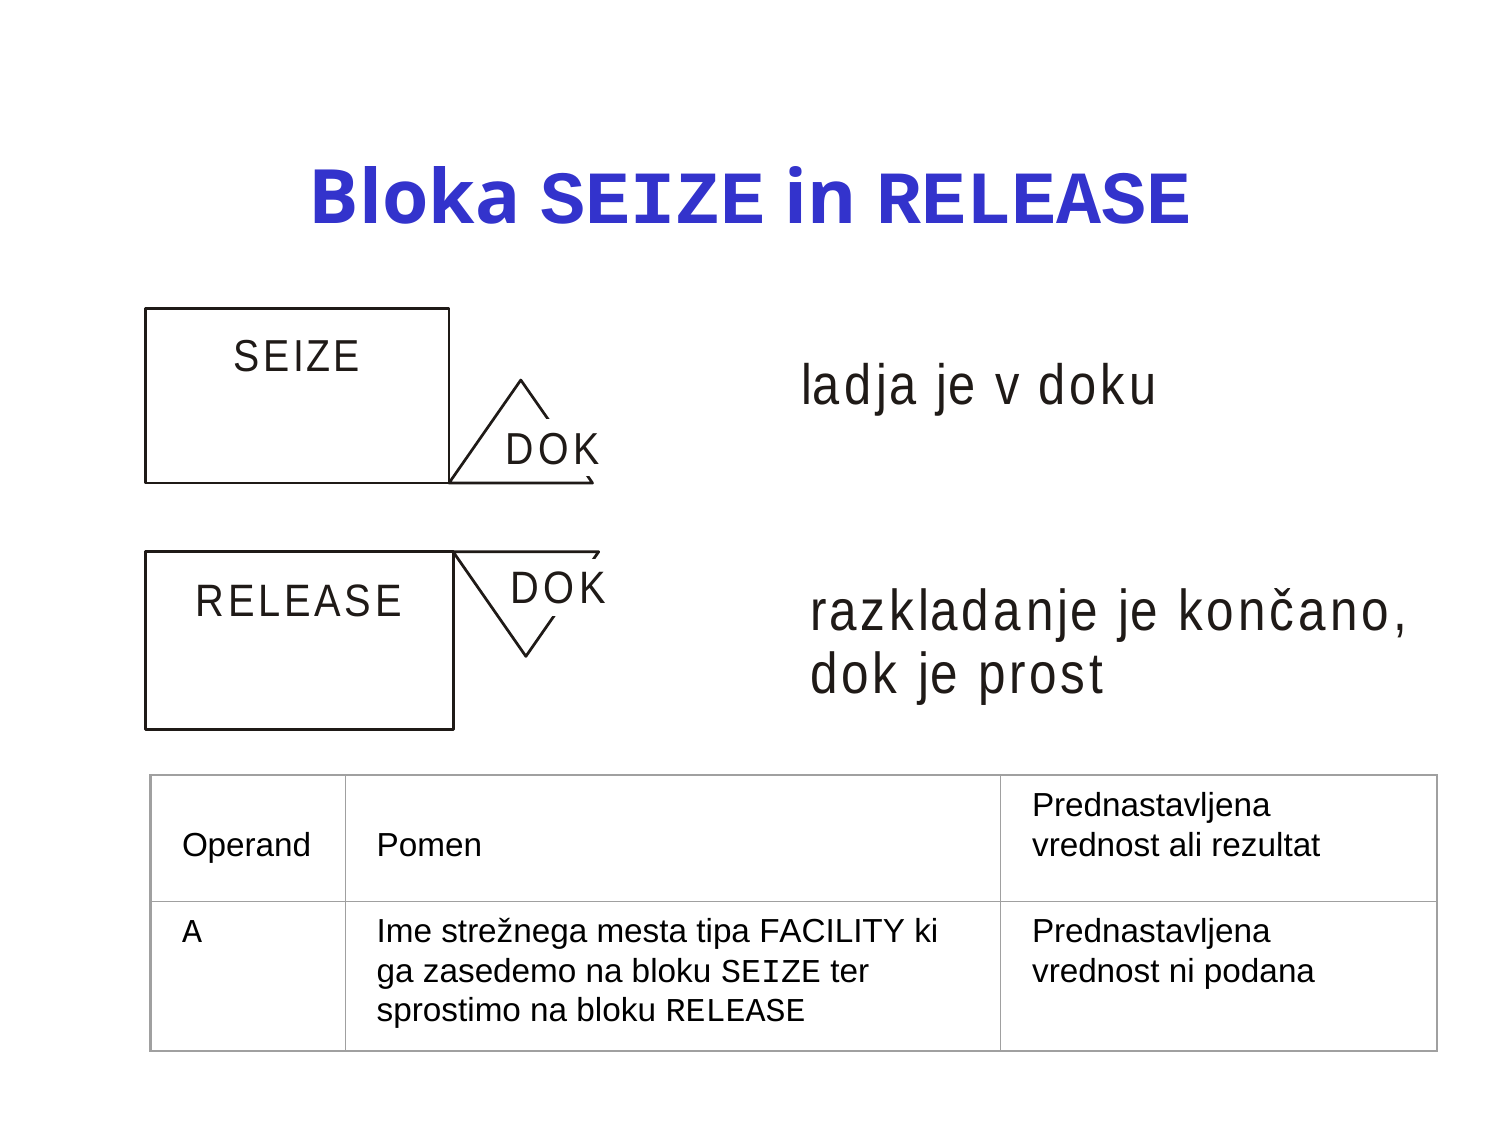

# Bloka SEIZE in RELEASE
Operand
Pomen
Prednastavljena vrednost ali rezultat
A
Ime strežnega mesta tipa FACILITY ki ga zasedemo na bloku SEIZE ter sprostimo na bloku RELEASE
Prednastavljena vrednost ni podana